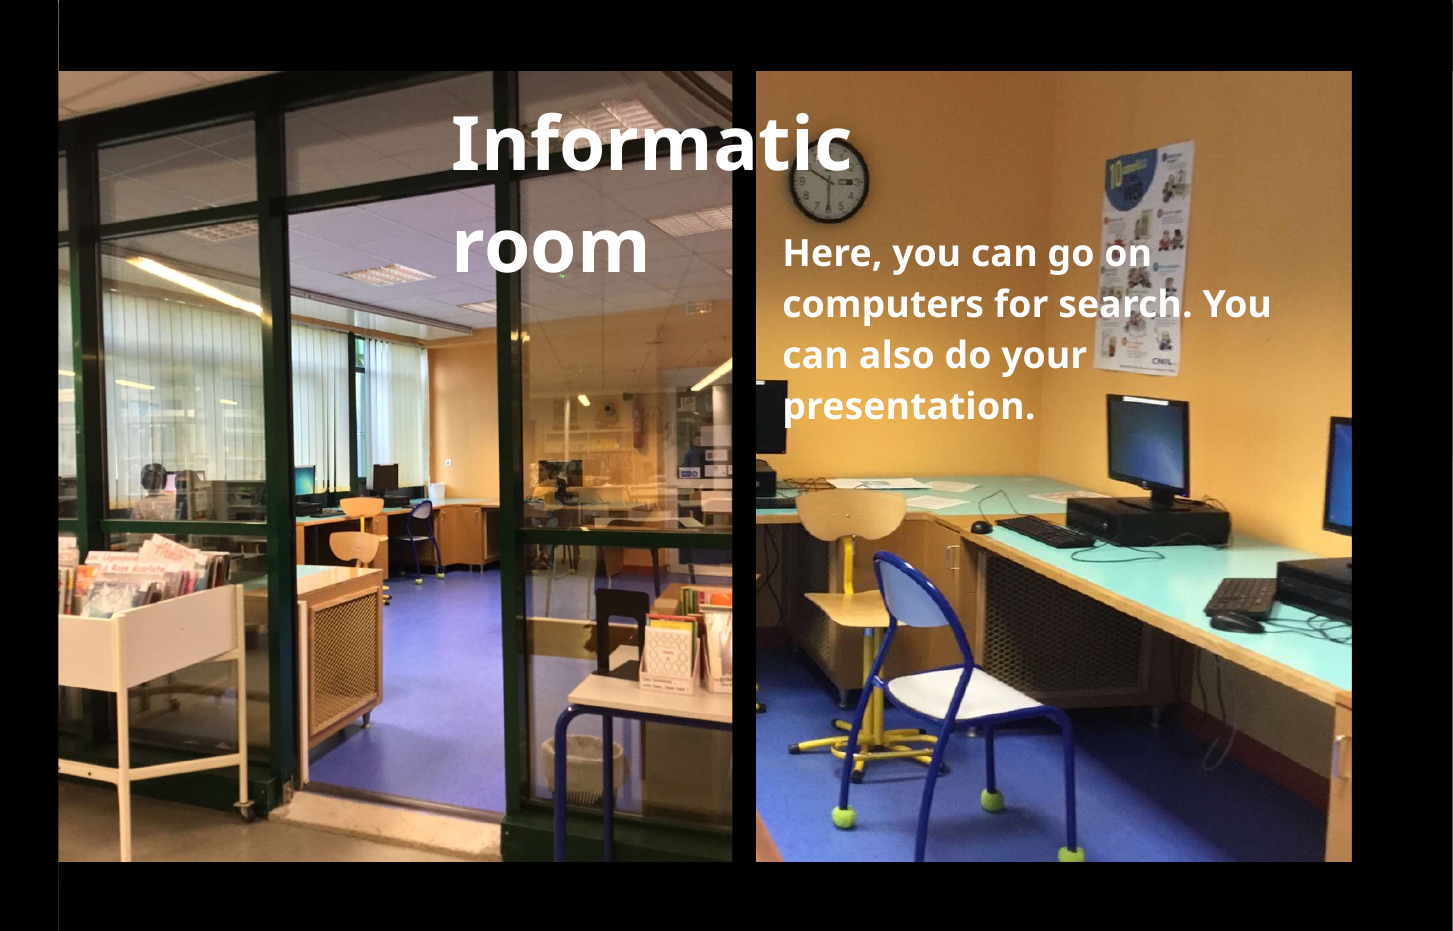

Informatic room
Here, you can go on computers for search. You can also do your presentation.